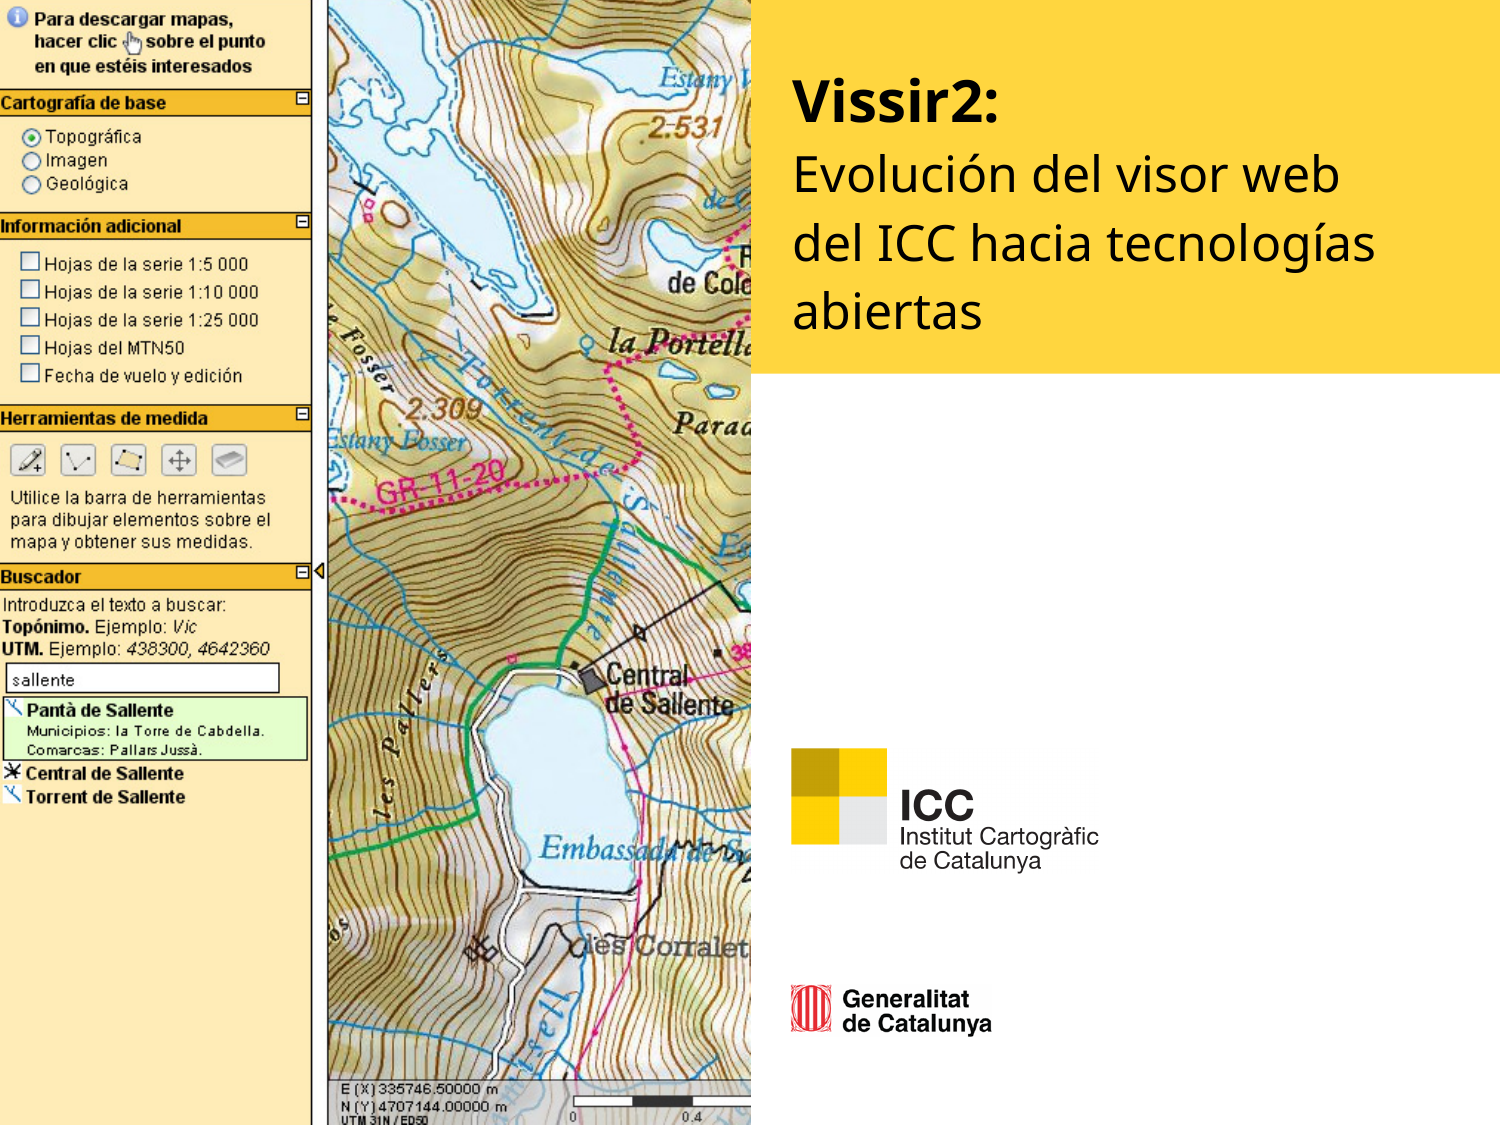

# Vissir2: Evolución del visor web del ICC hacia tecnologías abiertas